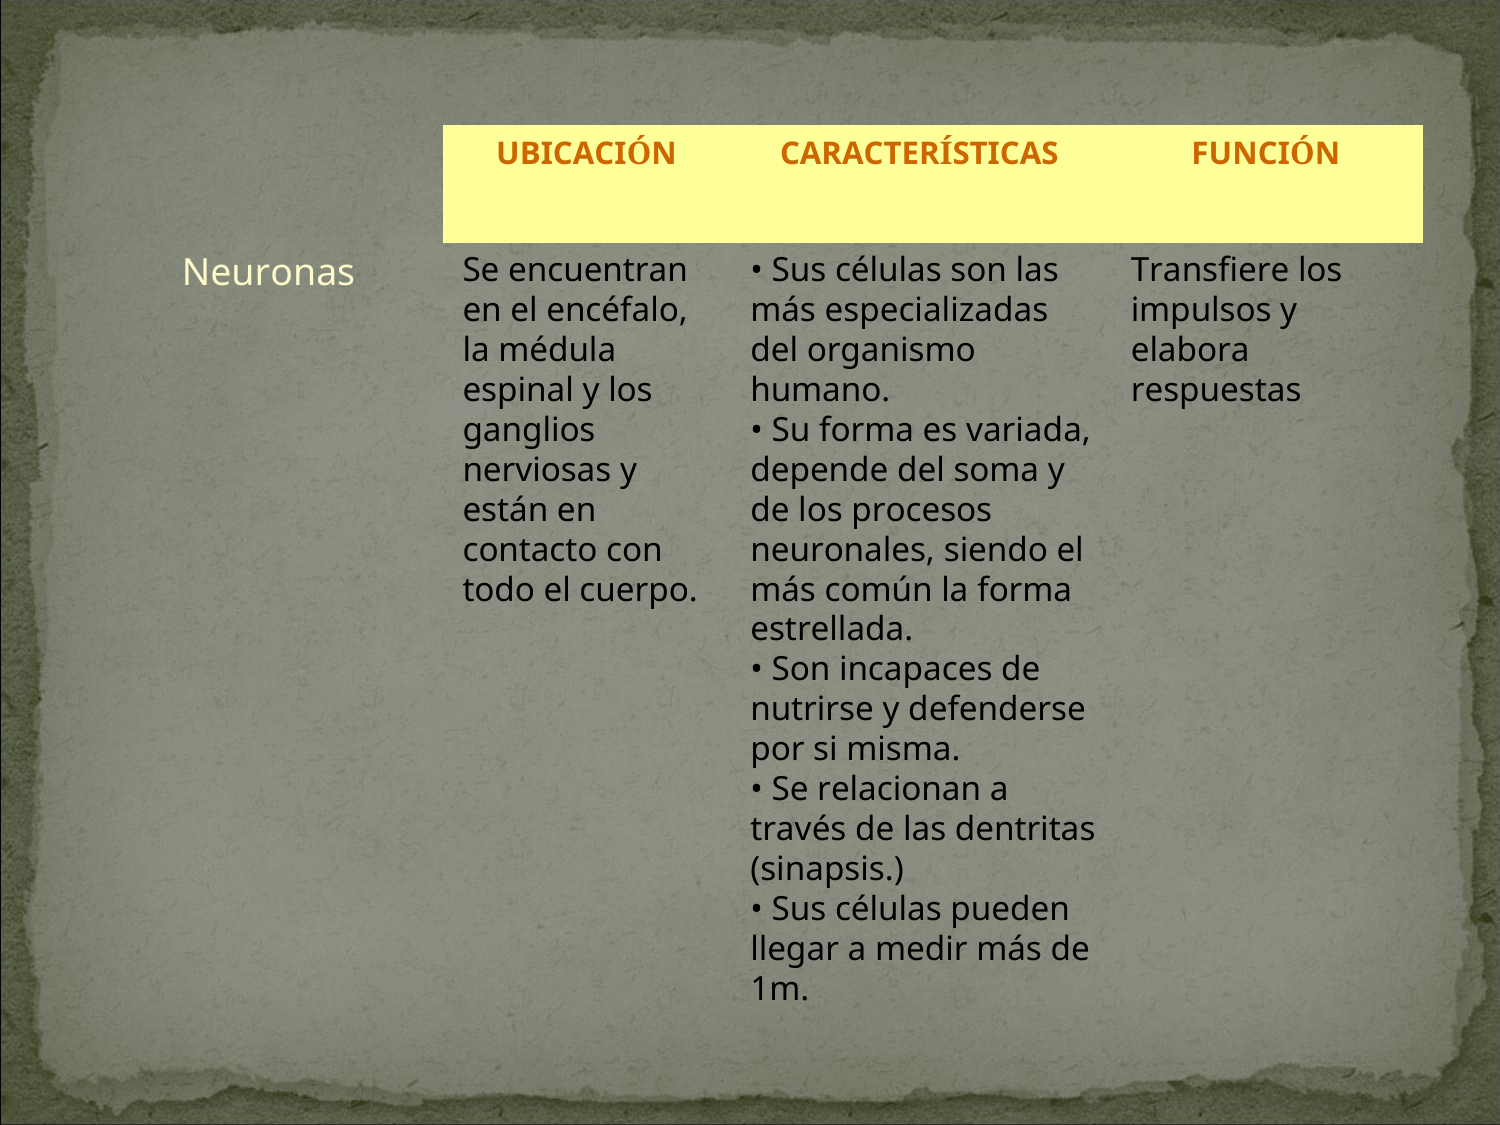

| | UBICACIÓN | CARACTERÍSTICAS | FUNCIÓN |
| --- | --- | --- | --- |
| Neuronas | Se encuentran en el encéfalo, la médula espinal y los ganglios nerviosas y están en contacto con todo el cuerpo. | • Sus células son las más especializadas del organismo humano. • Su forma es variada, depende del soma y de los procesos neuronales, siendo el más común la forma estrellada. • Son incapaces de nutrirse y defenderse por si misma. • Se relacionan a través de las dentritas (sinapsis.) • Sus células pueden llegar a medir más de 1m. | Transfiere los impulsos y elabora respuestas |
| --- | --- | --- | --- |